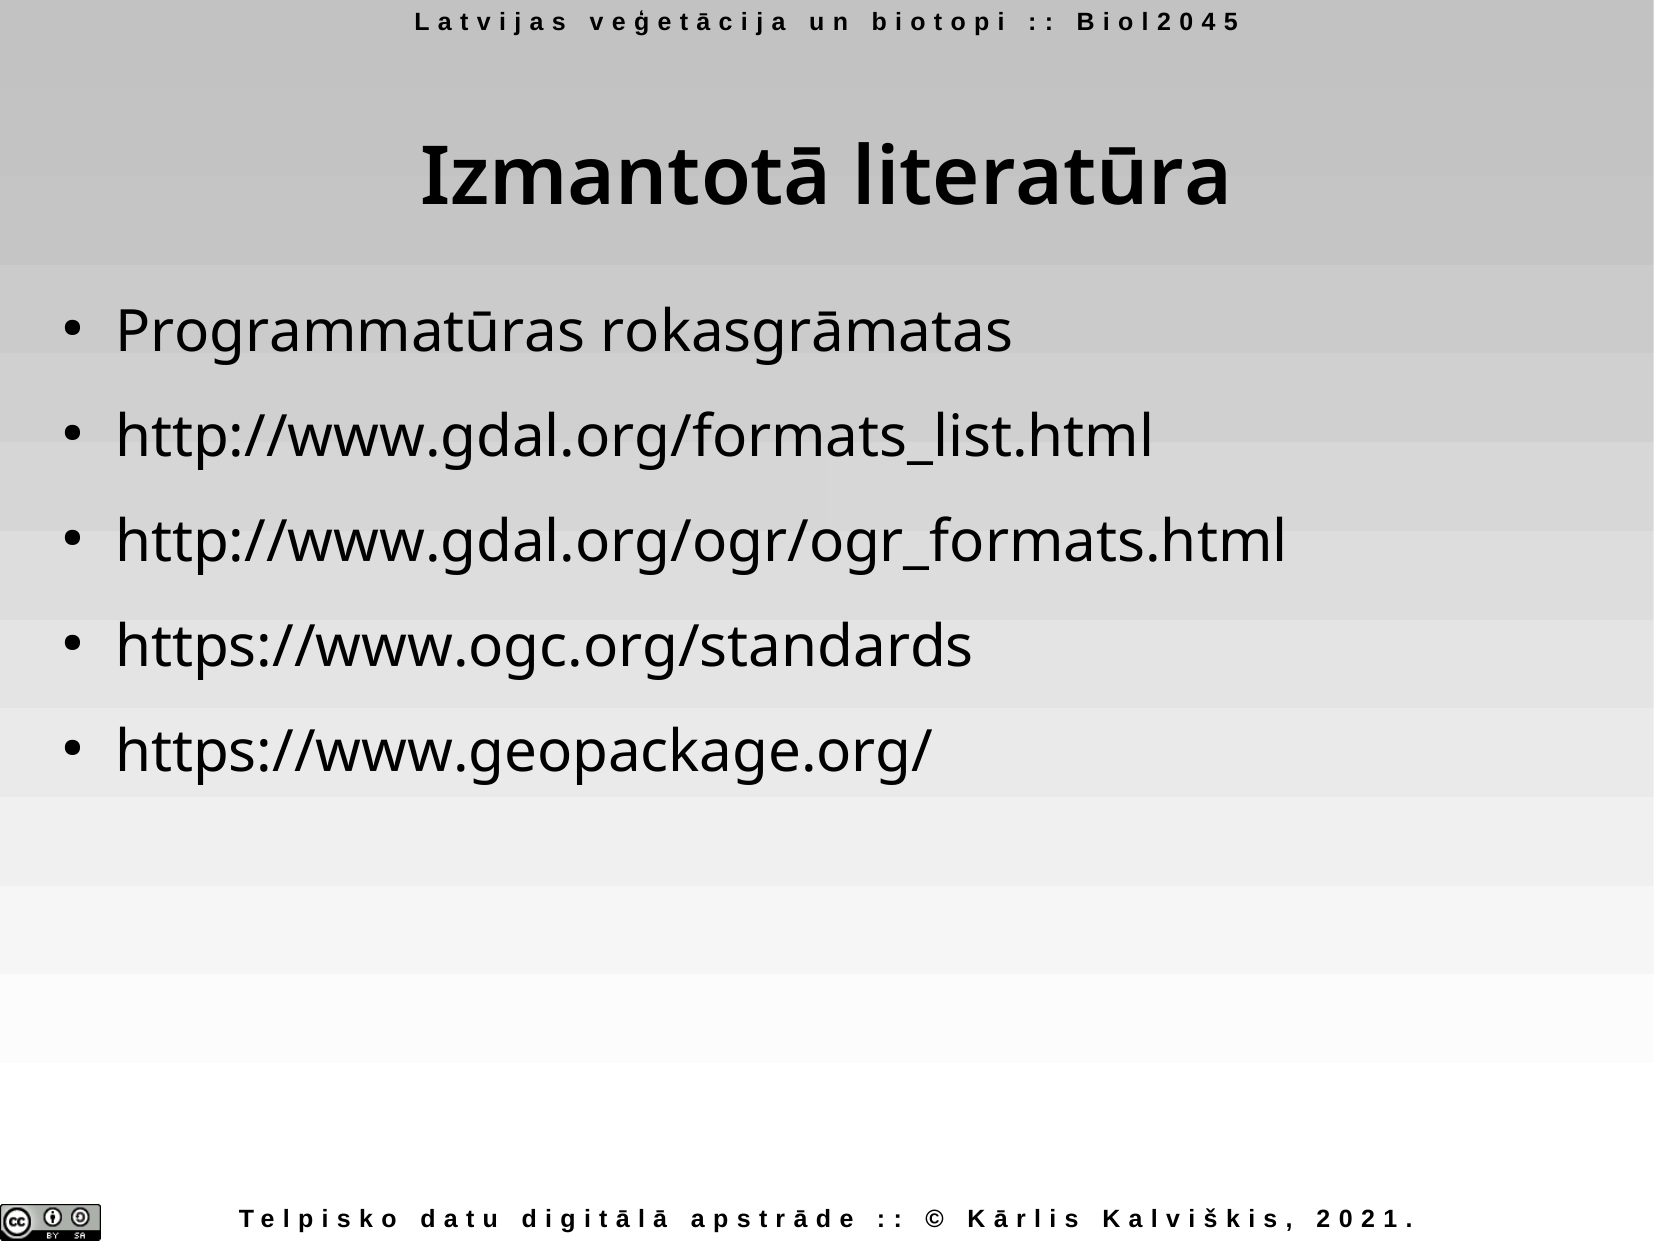

# Izmantotā literatūra
Programmatūras rokasgrāmatas
http://www.gdal.org/formats_list.html
http://www.gdal.org/ogr/ogr_formats.html
https://www.ogc.org/standards
https://www.geopackage.org/